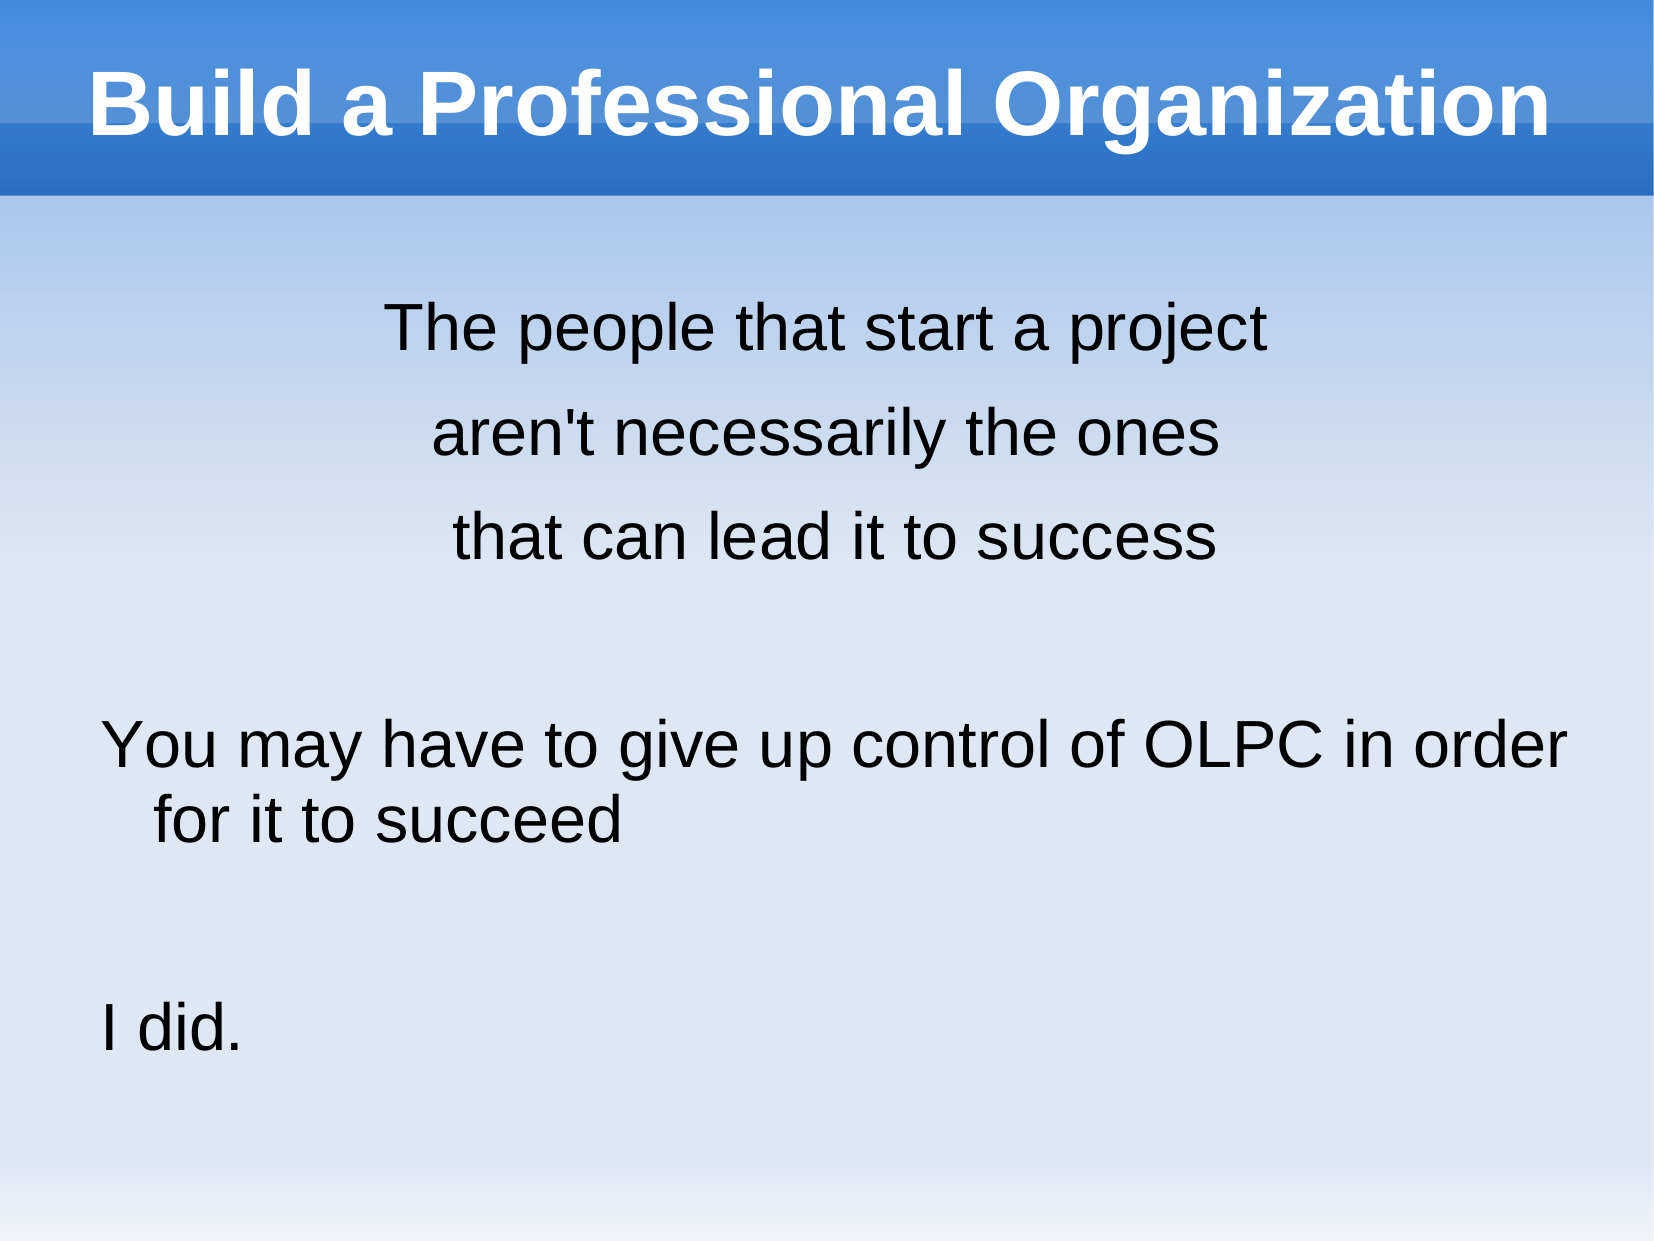

# Build a Professional Organization
The people that start a project
aren't necessarily the ones
that can lead it to success
You may have to give up control of OLPC in order for it to succeed
I did.